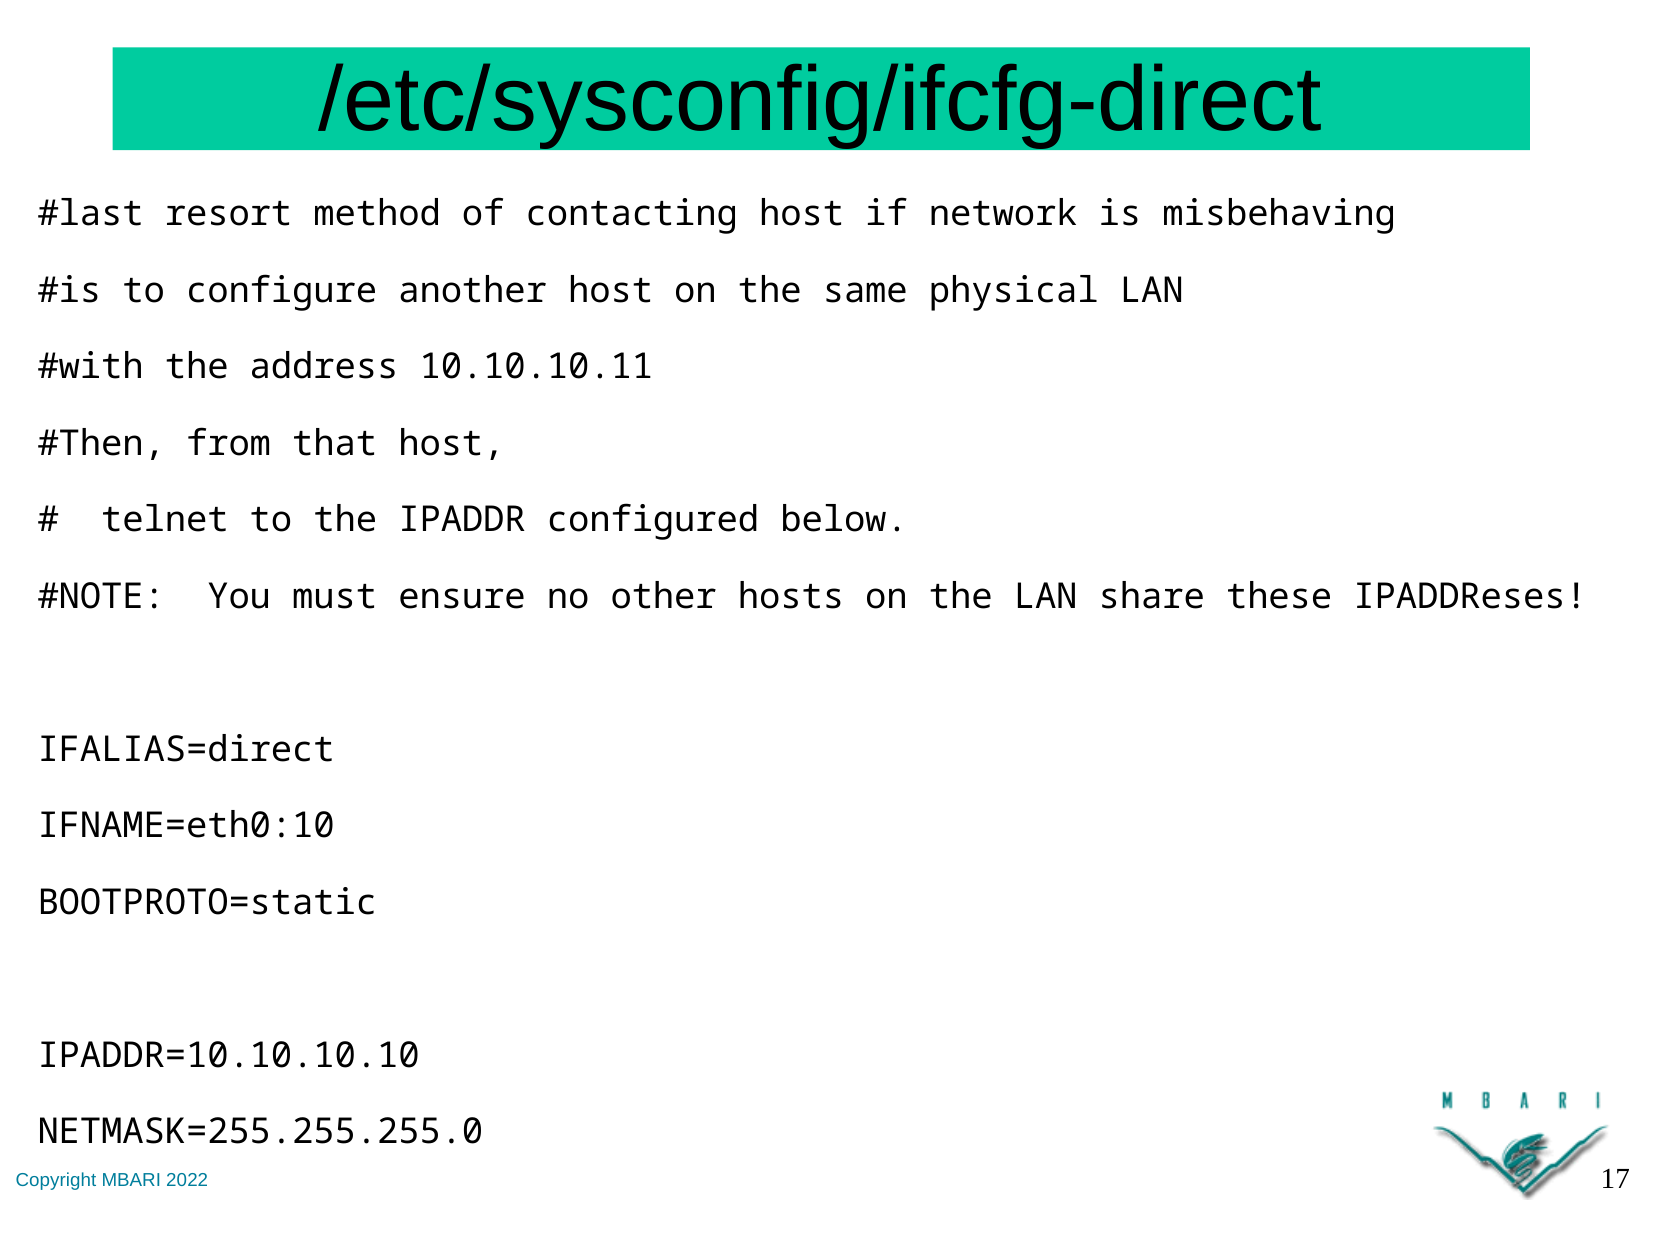

# /etc/sysconfig/ifcfg-direct
#last resort method of contacting host if network is misbehaving
#is to configure another host on the same physical LAN
#with the address 10.10.10.11
#Then, from that host,
# telnet to the IPADDR configured below.
#NOTE: You must ensure no other hosts on the LAN share these IPADDReses!
IFALIAS=direct
IFNAME=eth0:10
BOOTPROTO=static
IPADDR=10.10.10.10
NETMASK=255.255.255.0